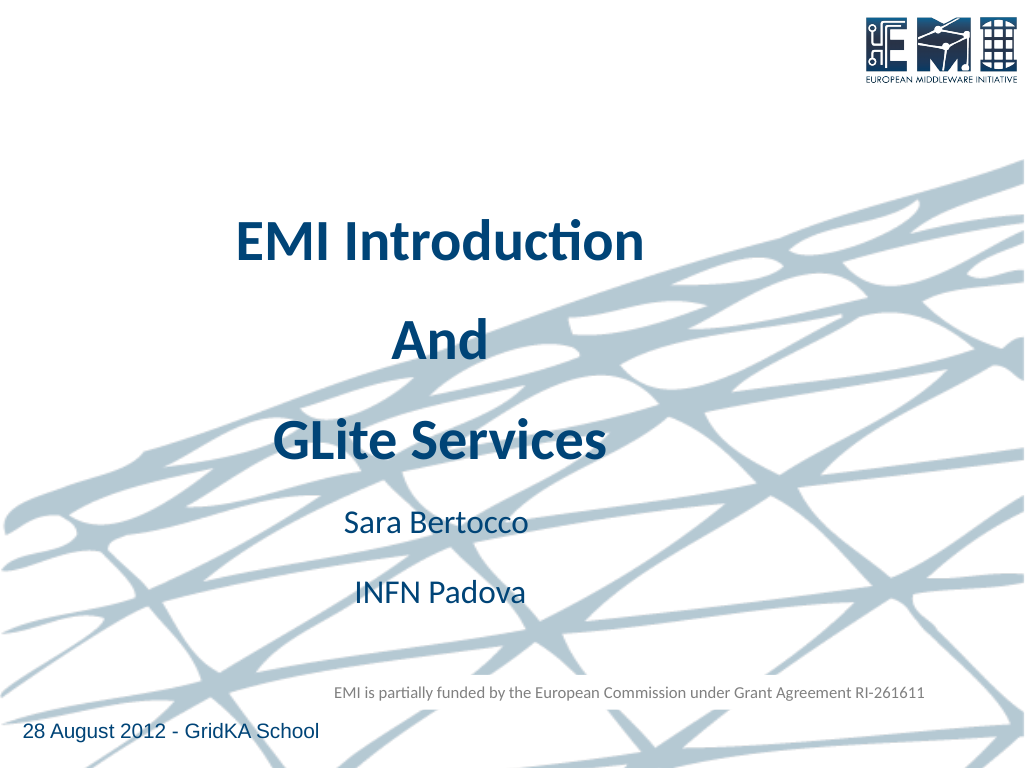

# EMI Introduction
And
GLite Services
Sara Bertocco
INFN Padova
 28 August 2012 - GridKA School